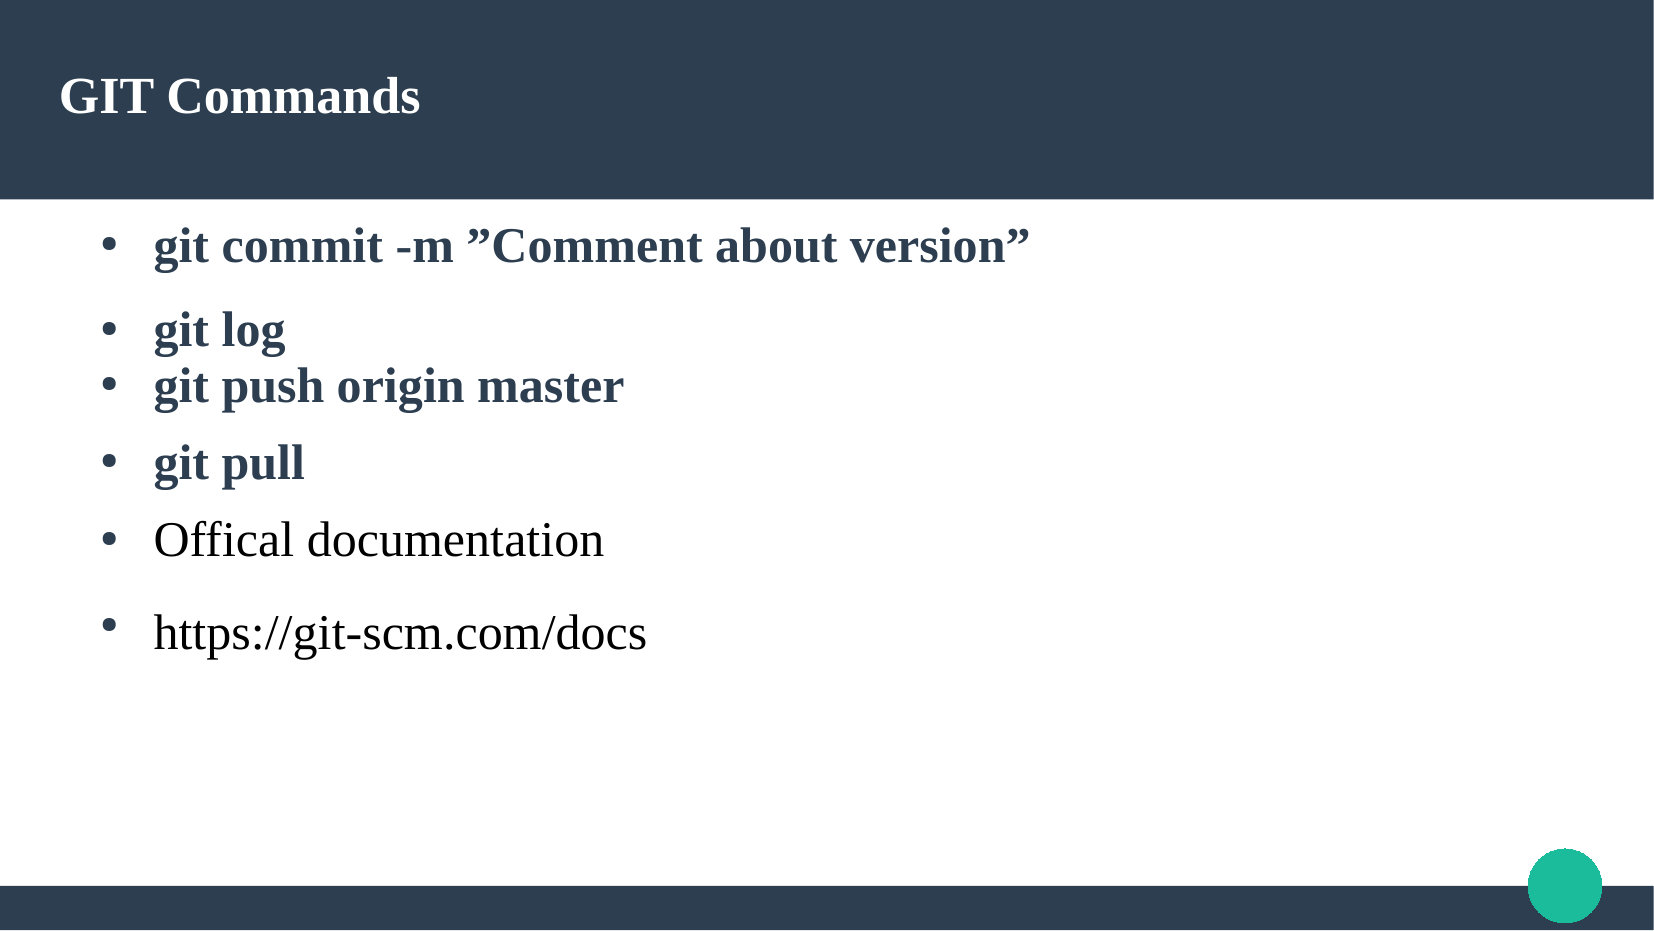

# GIT Commands
git commit -m ”Comment about version”
git log
git push origin master
git pull
Offical documentation
https://git-scm.com/docs